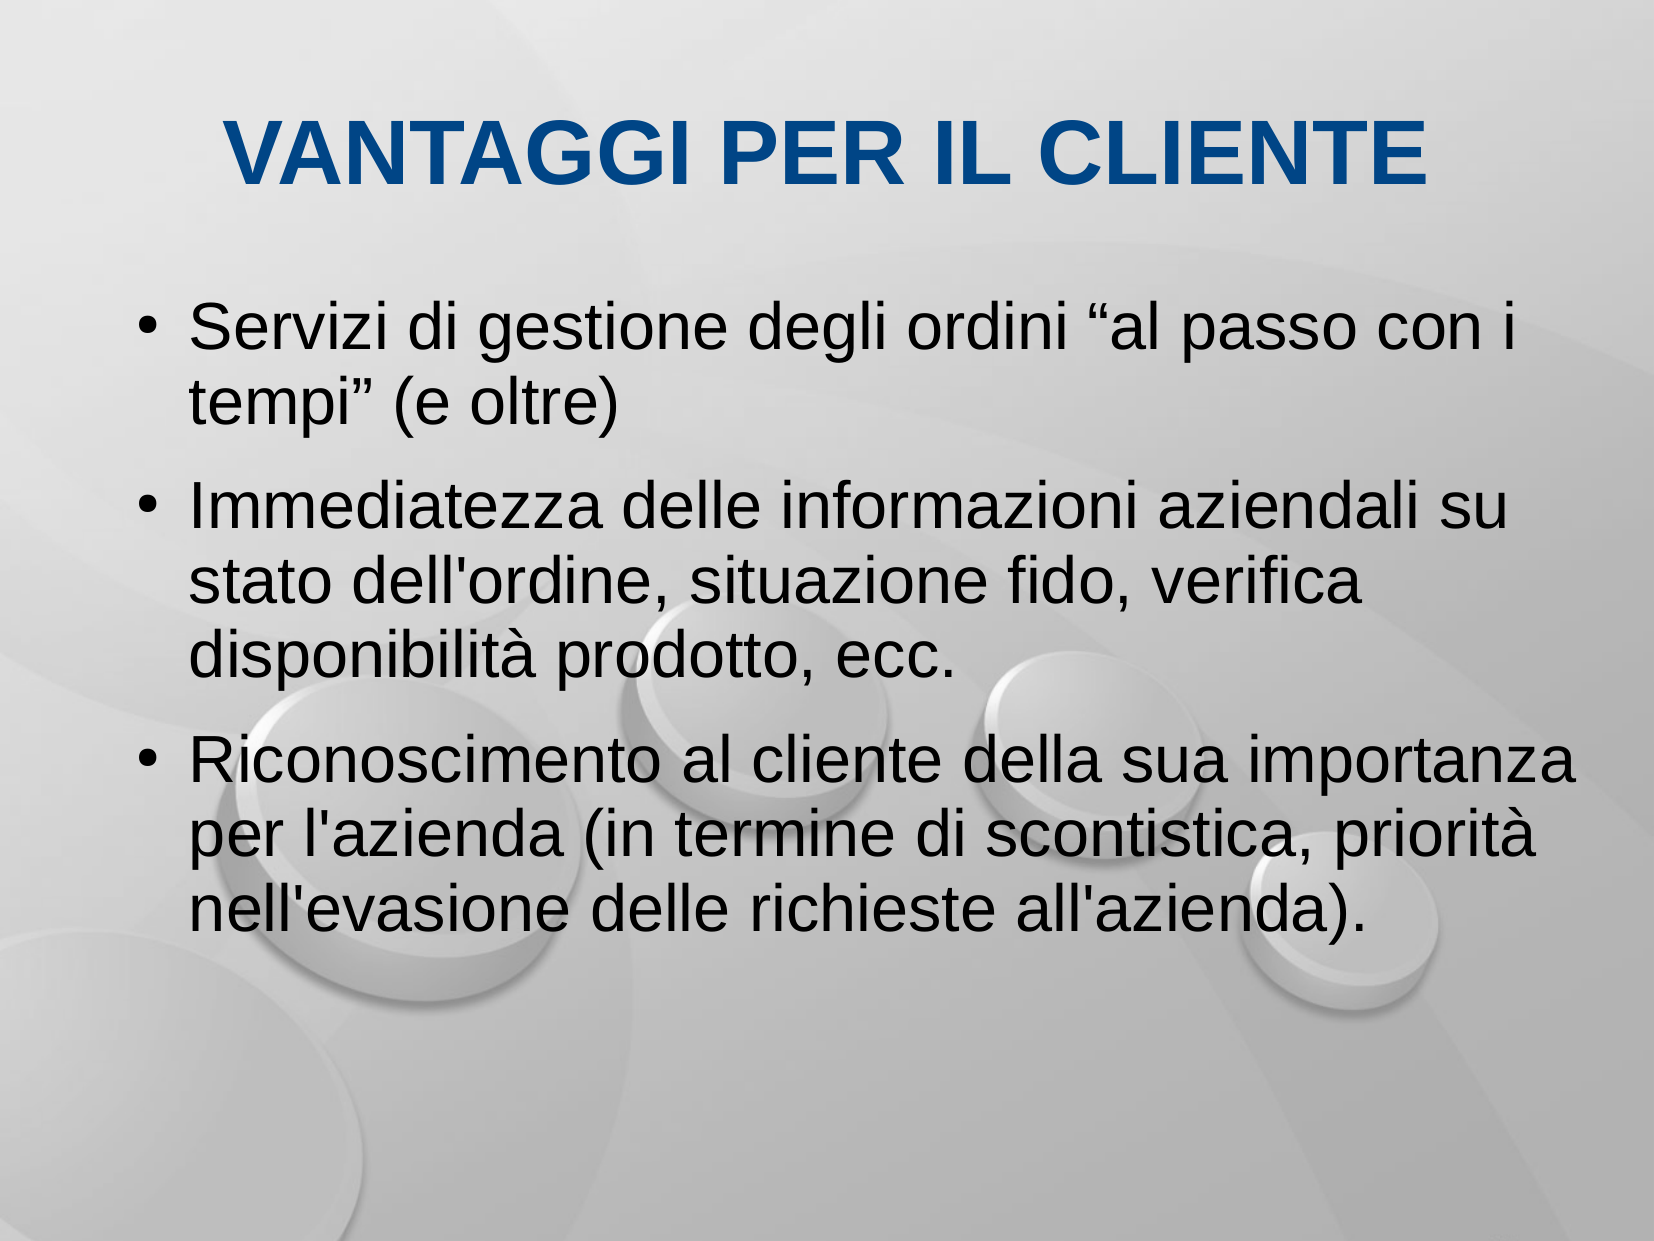

# VANTAGGI PER IL CLIENTE
Servizi di gestione degli ordini “al passo con i tempi” (e oltre)
Immediatezza delle informazioni aziendali su stato dell'ordine, situazione fido, verifica disponibilità prodotto, ecc.
Riconoscimento al cliente della sua importanza per l'azienda (in termine di scontistica, priorità nell'evasione delle richieste all'azienda).